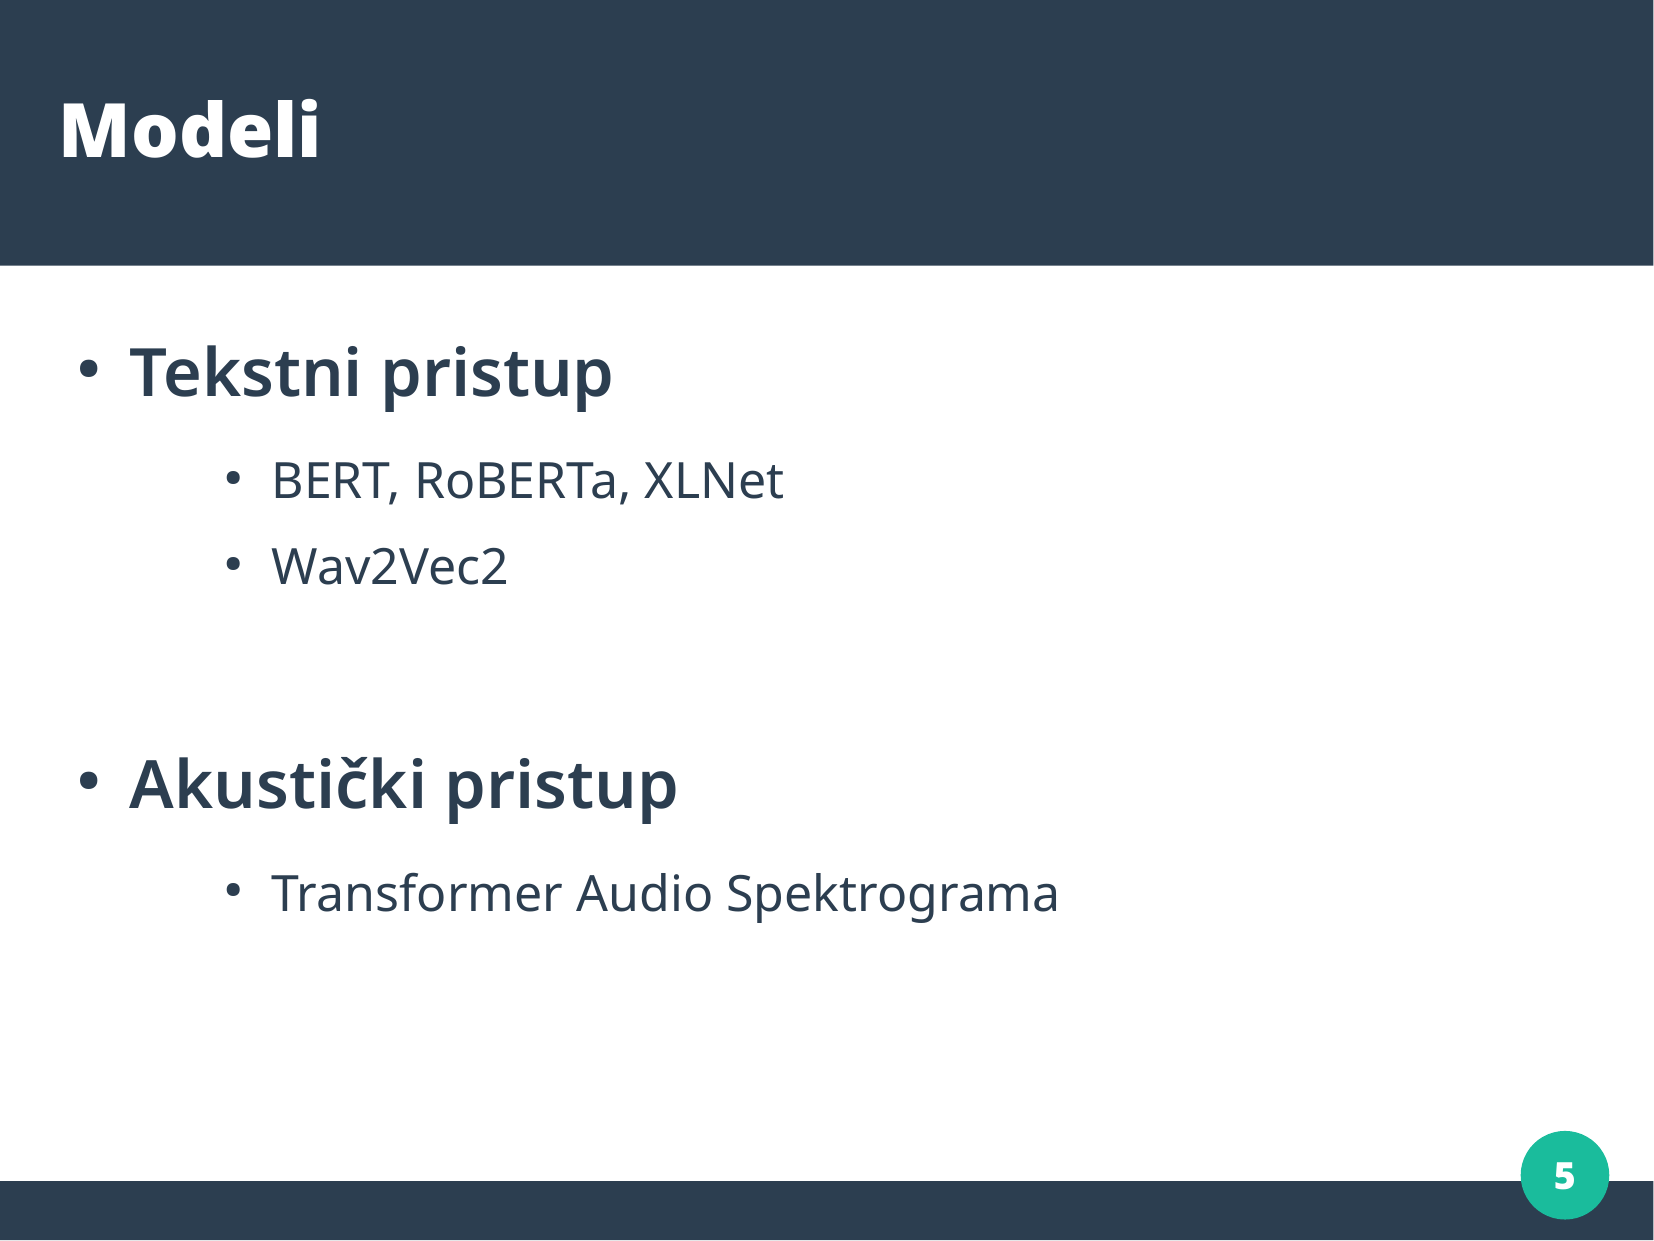

# Modeli
Tekstni pristup
BERT, RoBERTa, XLNet
Wav2Vec2
Akustički pristup
Transformer Audio Spektrograma
5